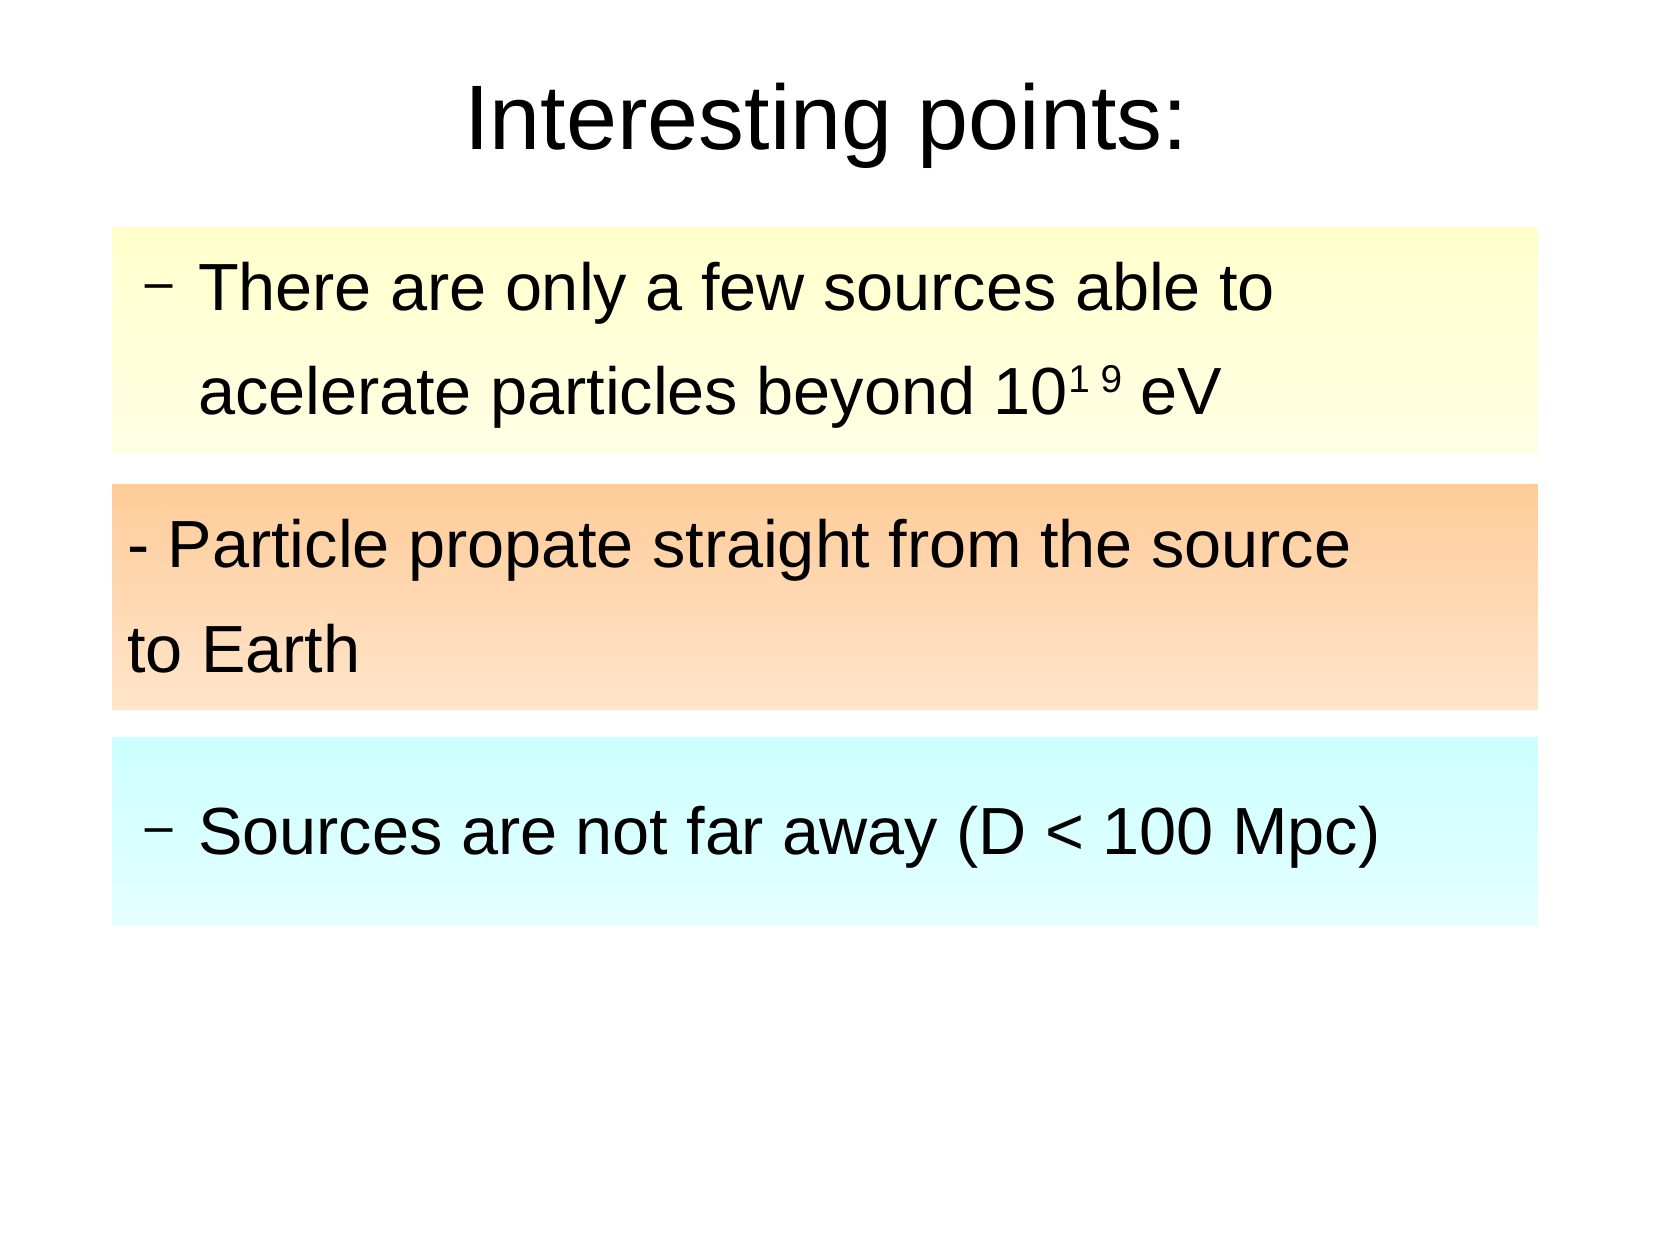

# Interesting points:
There are only a few sources able to
acelerate particles beyond 101 9 eV
- Particle propate straight from the source
to Earth
Sources are not far away (D < 100 Mpc)